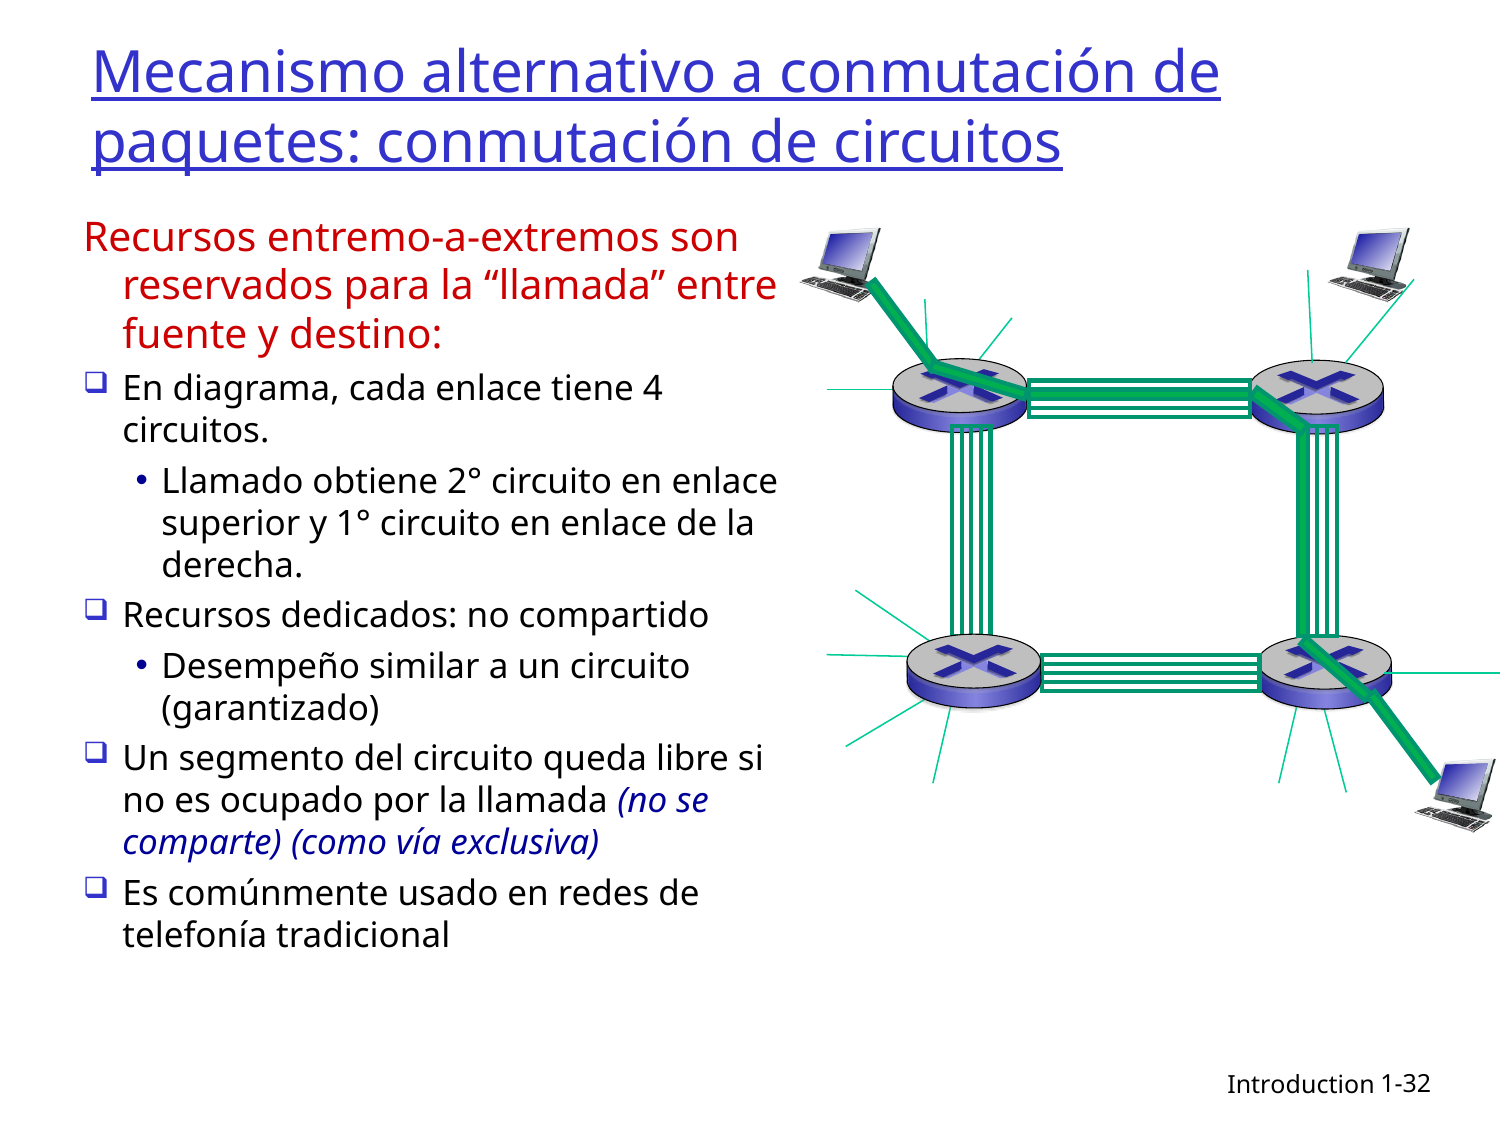

# Mecanismo alternativo a conmutación de paquetes: conmutación de circuitos
Recursos entremo-a-extremos son reservados para la “llamada” entre fuente y destino:
En diagrama, cada enlace tiene 4 circuitos.
Llamado obtiene 2° circuito en enlace superior y 1° circuito en enlace de la derecha.
Recursos dedicados: no compartido
Desempeño similar a un circuito (garantizado)
Un segmento del circuito queda libre si no es ocupado por la llamada (no se comparte) (como vía exclusiva)
Es comúnmente usado en redes de telefonía tradicional
Introduction